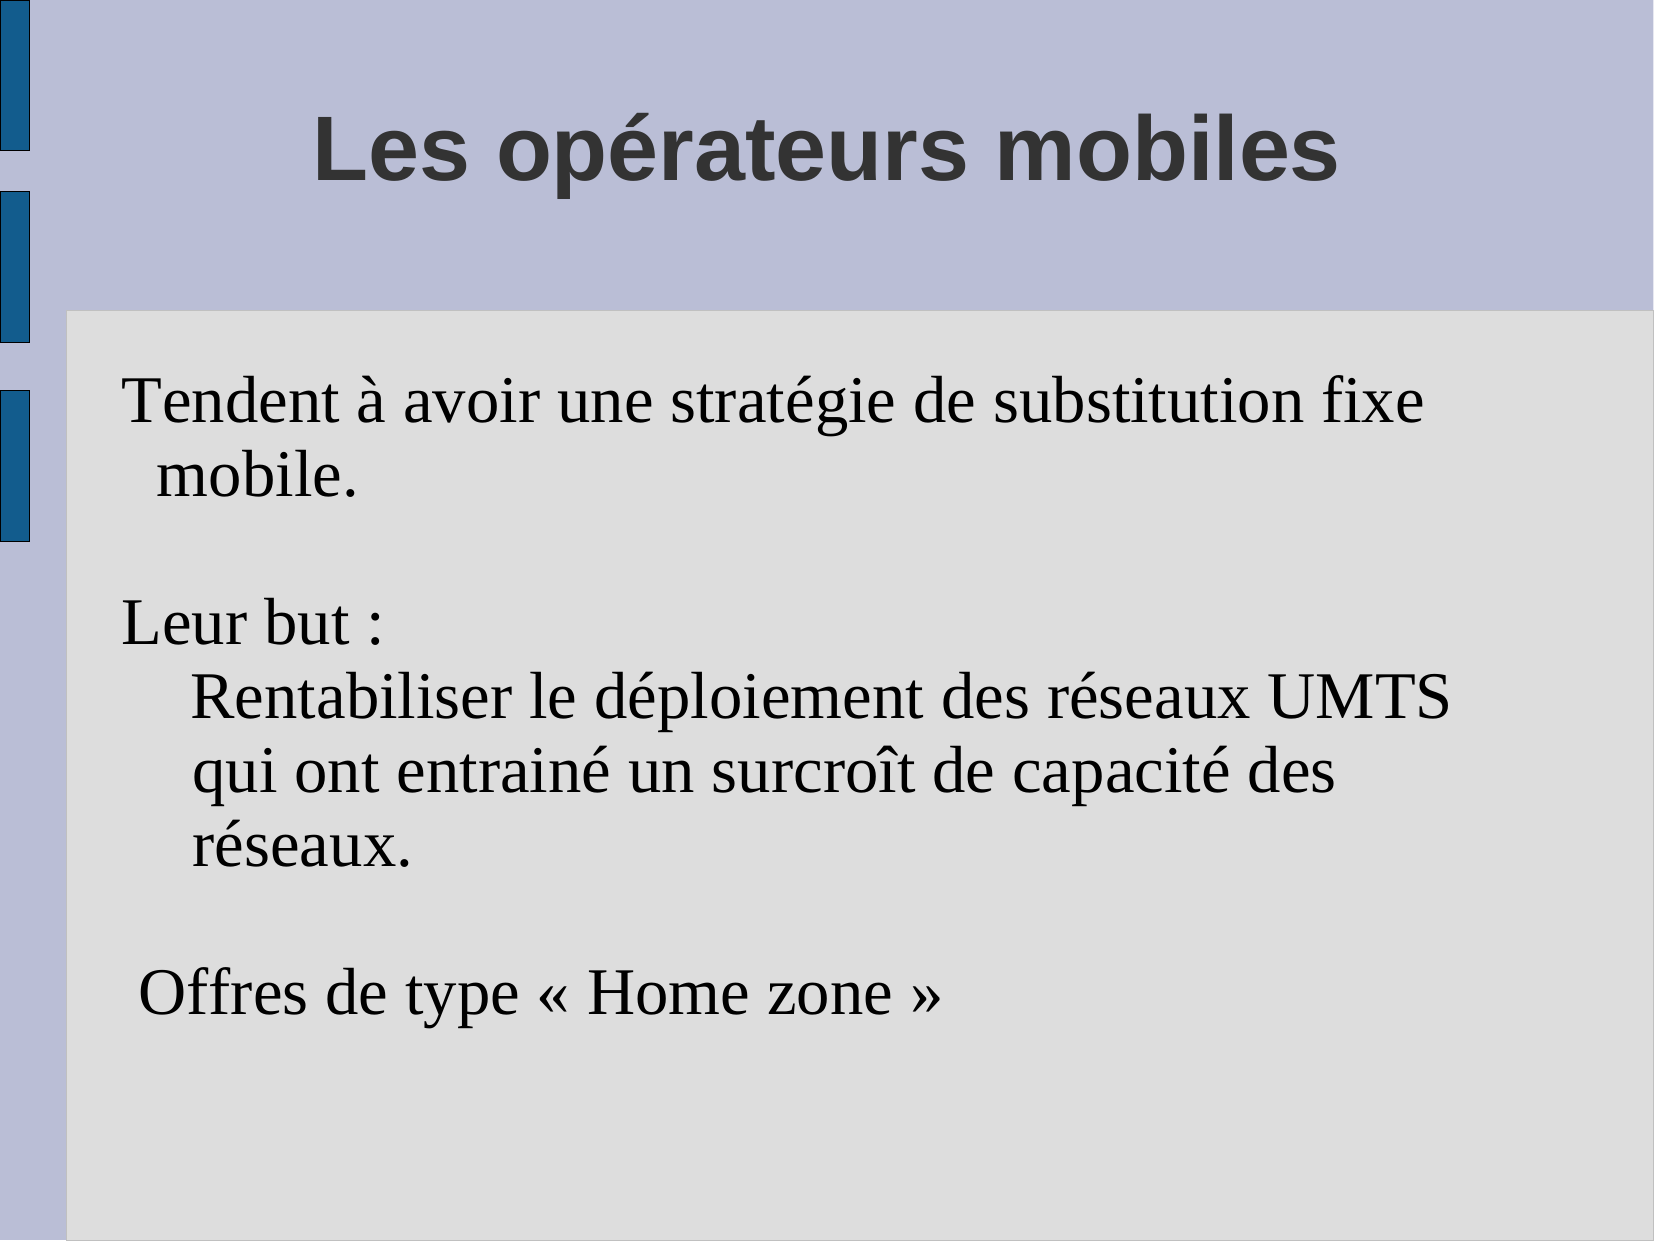

# Les opérateurs mobiles
Tendent à avoir une stratégie de substitution fixe mobile.
Leur but :
 Rentabiliser le déploiement des réseaux UMTS qui ont entrainé un surcroît de capacité des réseaux.
 Offres de type « Home zone »